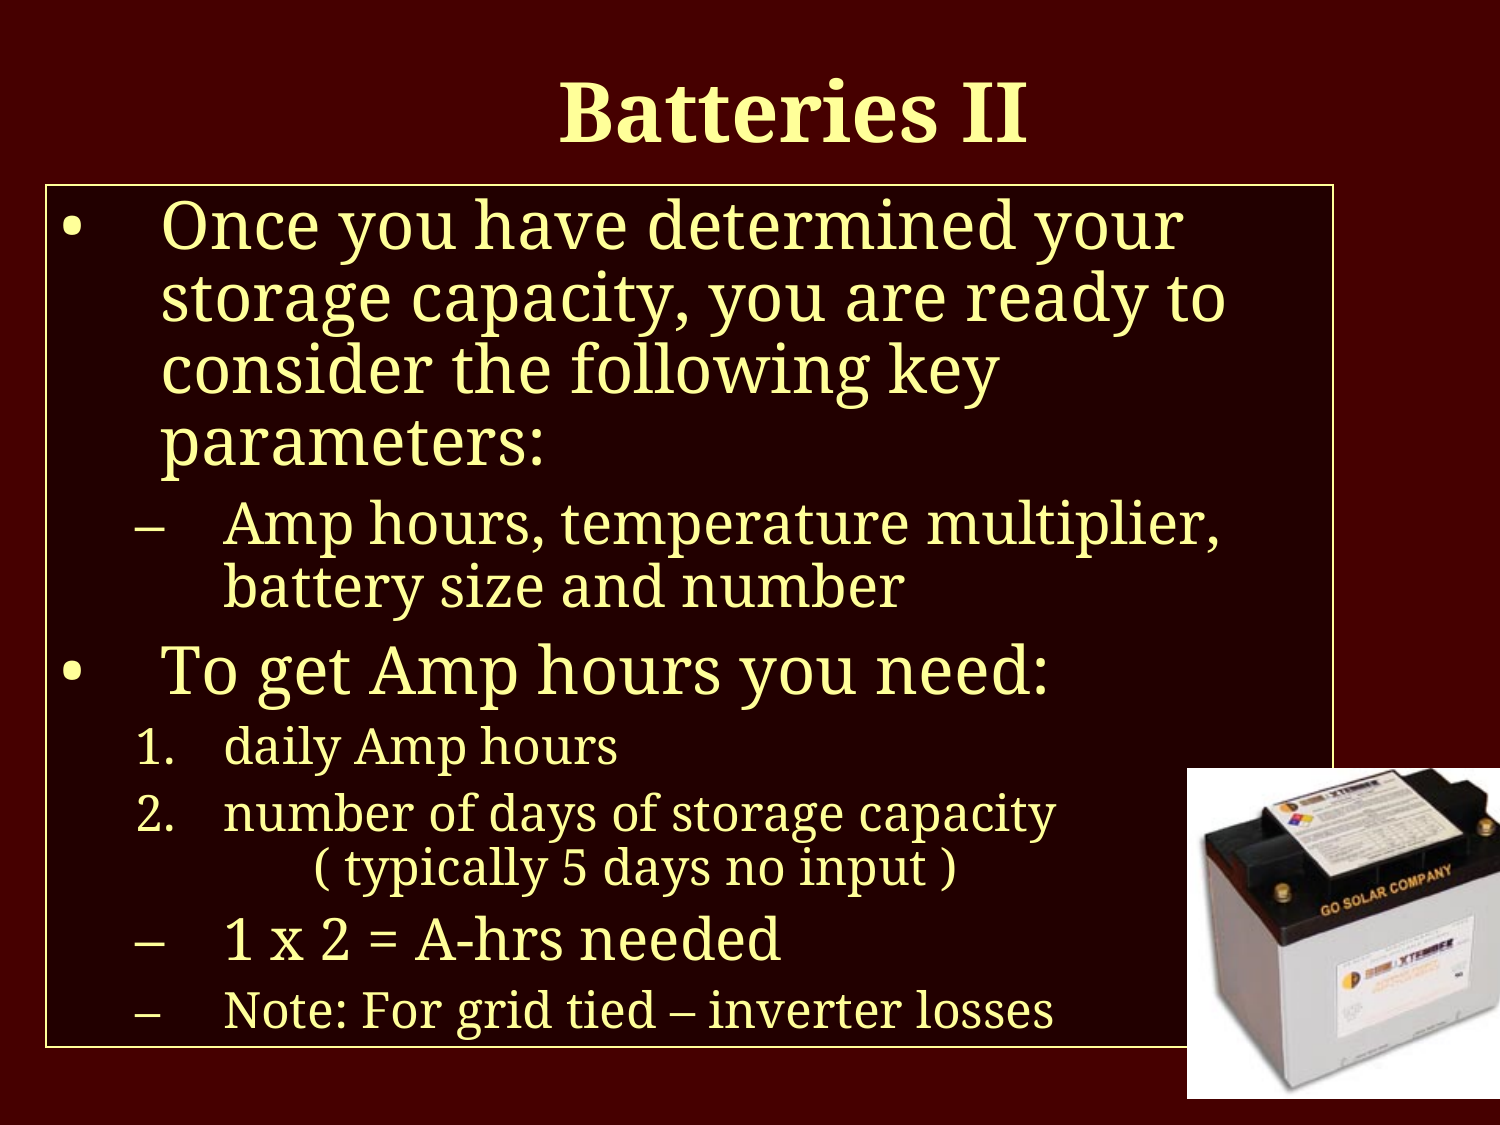

# Batteries II
Once you have determined your storage capacity, you are ready to consider the following key parameters:
Amp hours, temperature multiplier, battery size and number
To get Amp hours you need:
daily Amp hours
number of days of storage capacity ( typically 5 days no input )
1 x 2 = A-hrs needed
Note: For grid tied – inverter losses
Engineering Photovoltaic Systems
27